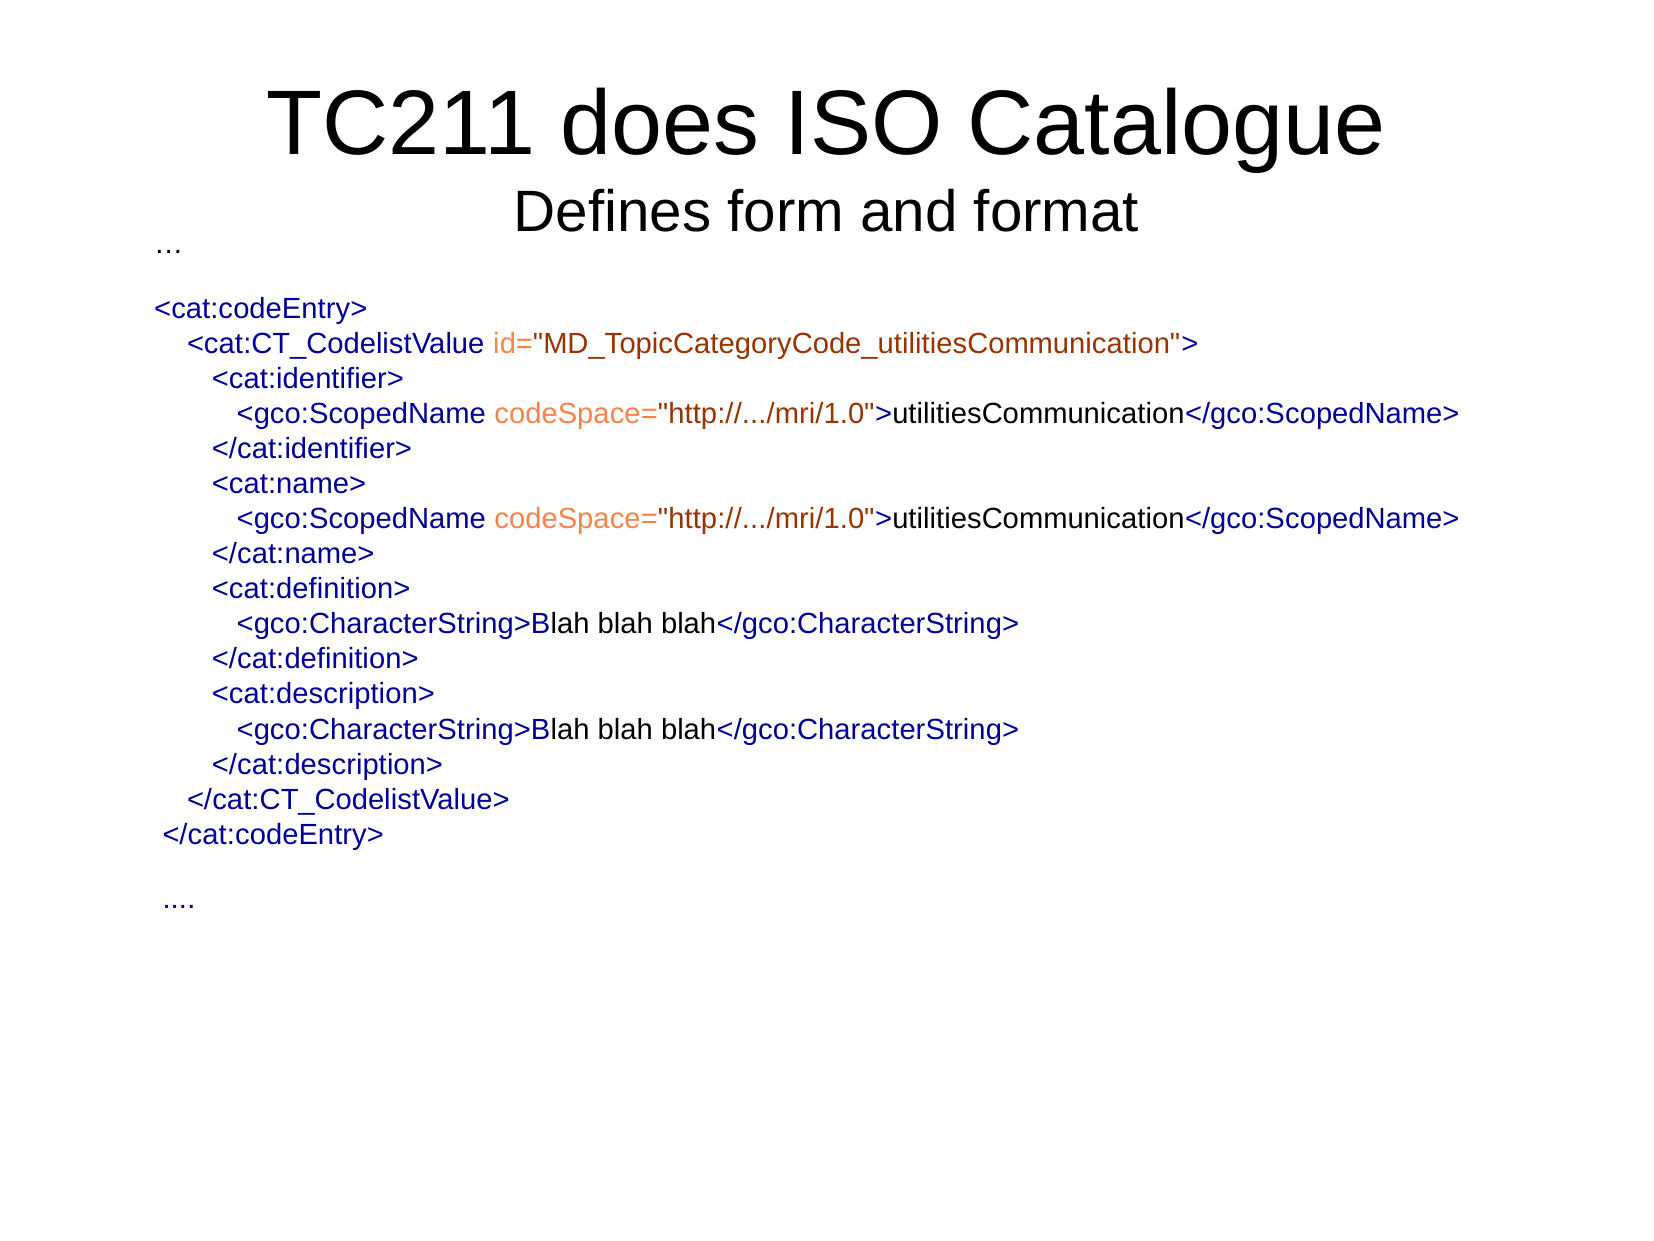

# TC211 does ISO Catalogue Defines form and format
 …
 <cat:codeEntry>
 <cat:CT_CodelistValue id="MD_TopicCategoryCode_utilitiesCommunication">
 <cat:identifier>
 <gco:ScopedName codeSpace="http://.../mri/1.0">utilitiesCommunication</gco:ScopedName>
 </cat:identifier>
 <cat:name>
 <gco:ScopedName codeSpace="http://.../mri/1.0">utilitiesCommunication</gco:ScopedName>
 </cat:name>
 <cat:definition>
 <gco:CharacterString>Blah blah blah</gco:CharacterString>
 </cat:definition>
 <cat:description>
 <gco:CharacterString>Blah blah blah</gco:CharacterString>
 </cat:description>
 </cat:CT_CodelistValue>
 </cat:codeEntry>
 ....